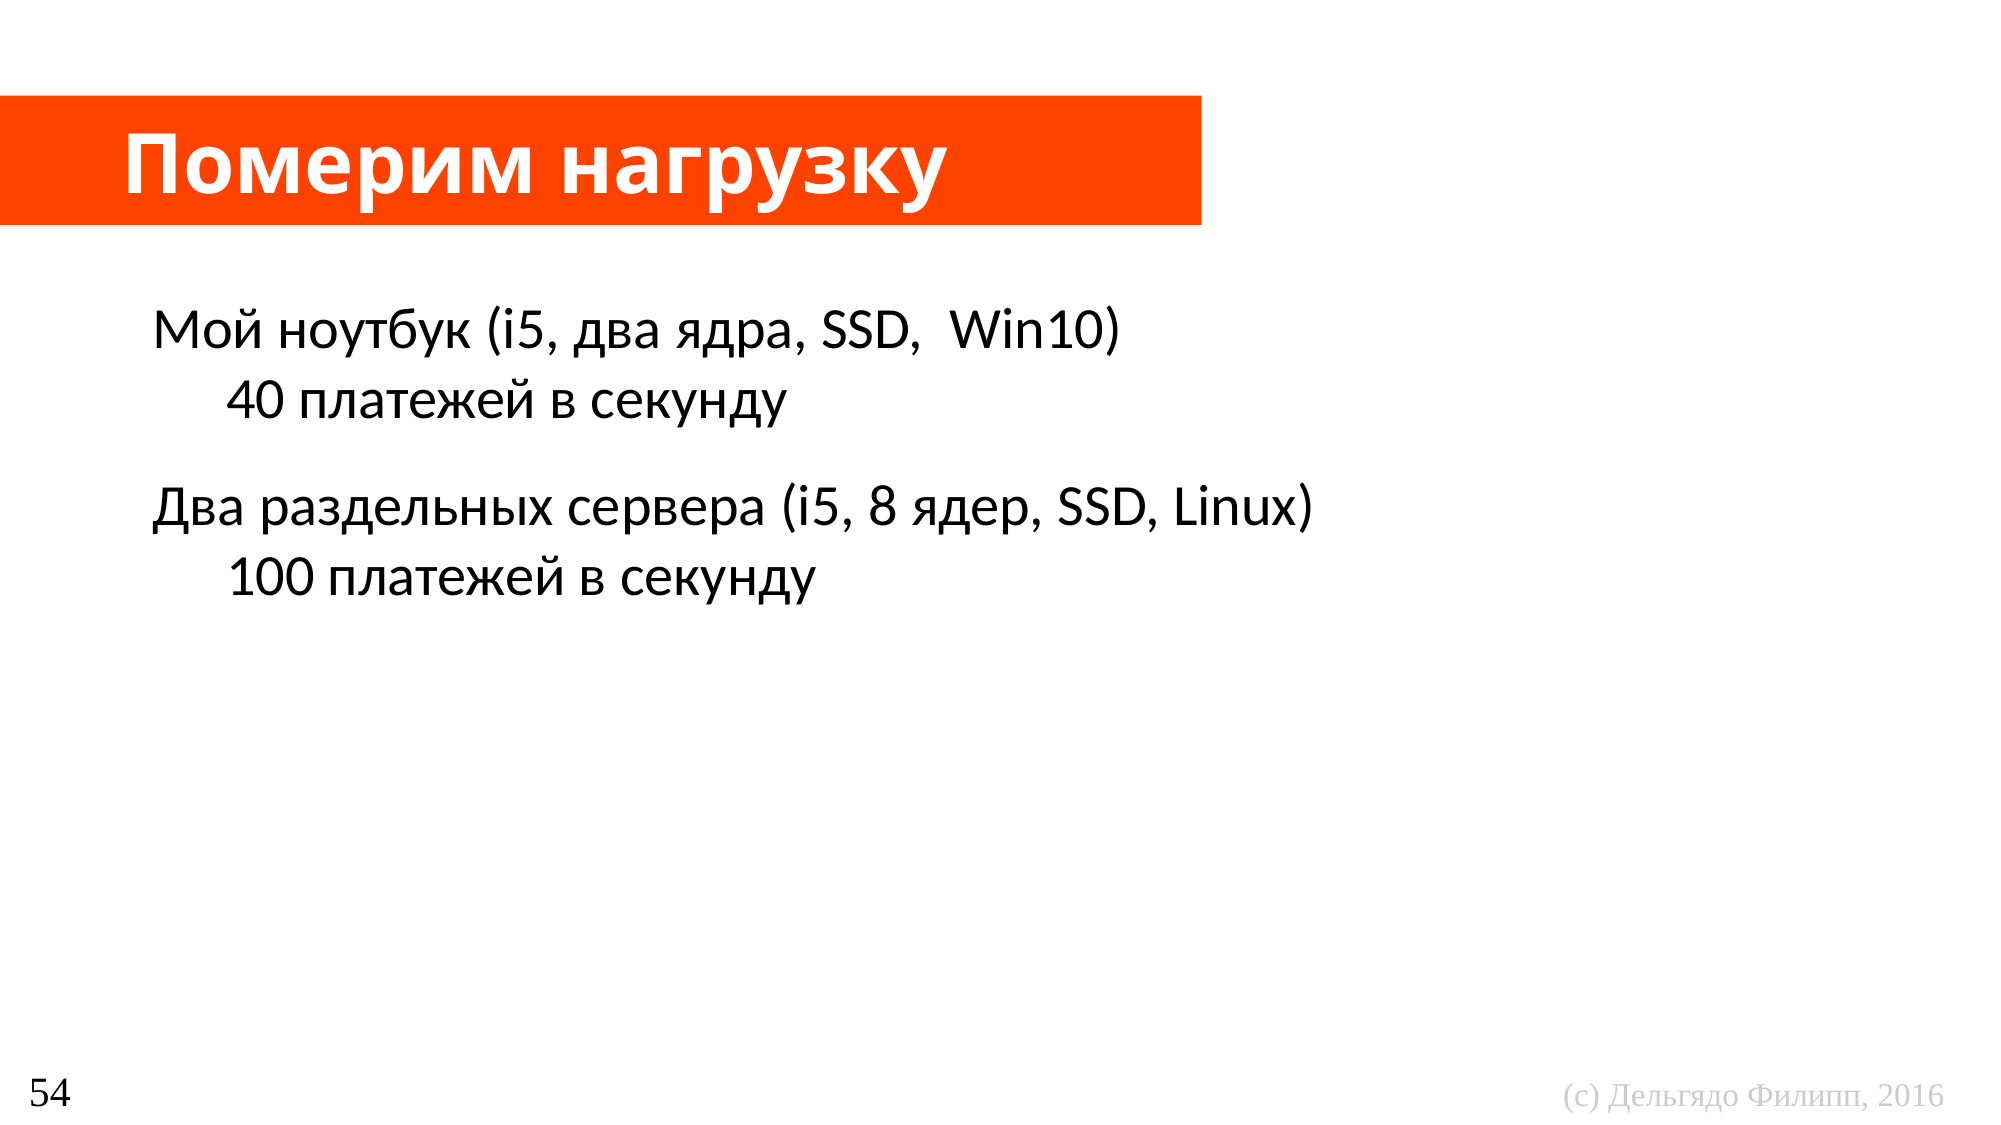

# Померим нагрузку
Мой ноутбук (i5, два ядра, SSD, Win10)
	40 платежей в секунду
Два раздельных сервера (i5, 8 ядер, SSD, Linux)
	100 платежей в секунду
54
(c) Дельгядо Филипп, 2016